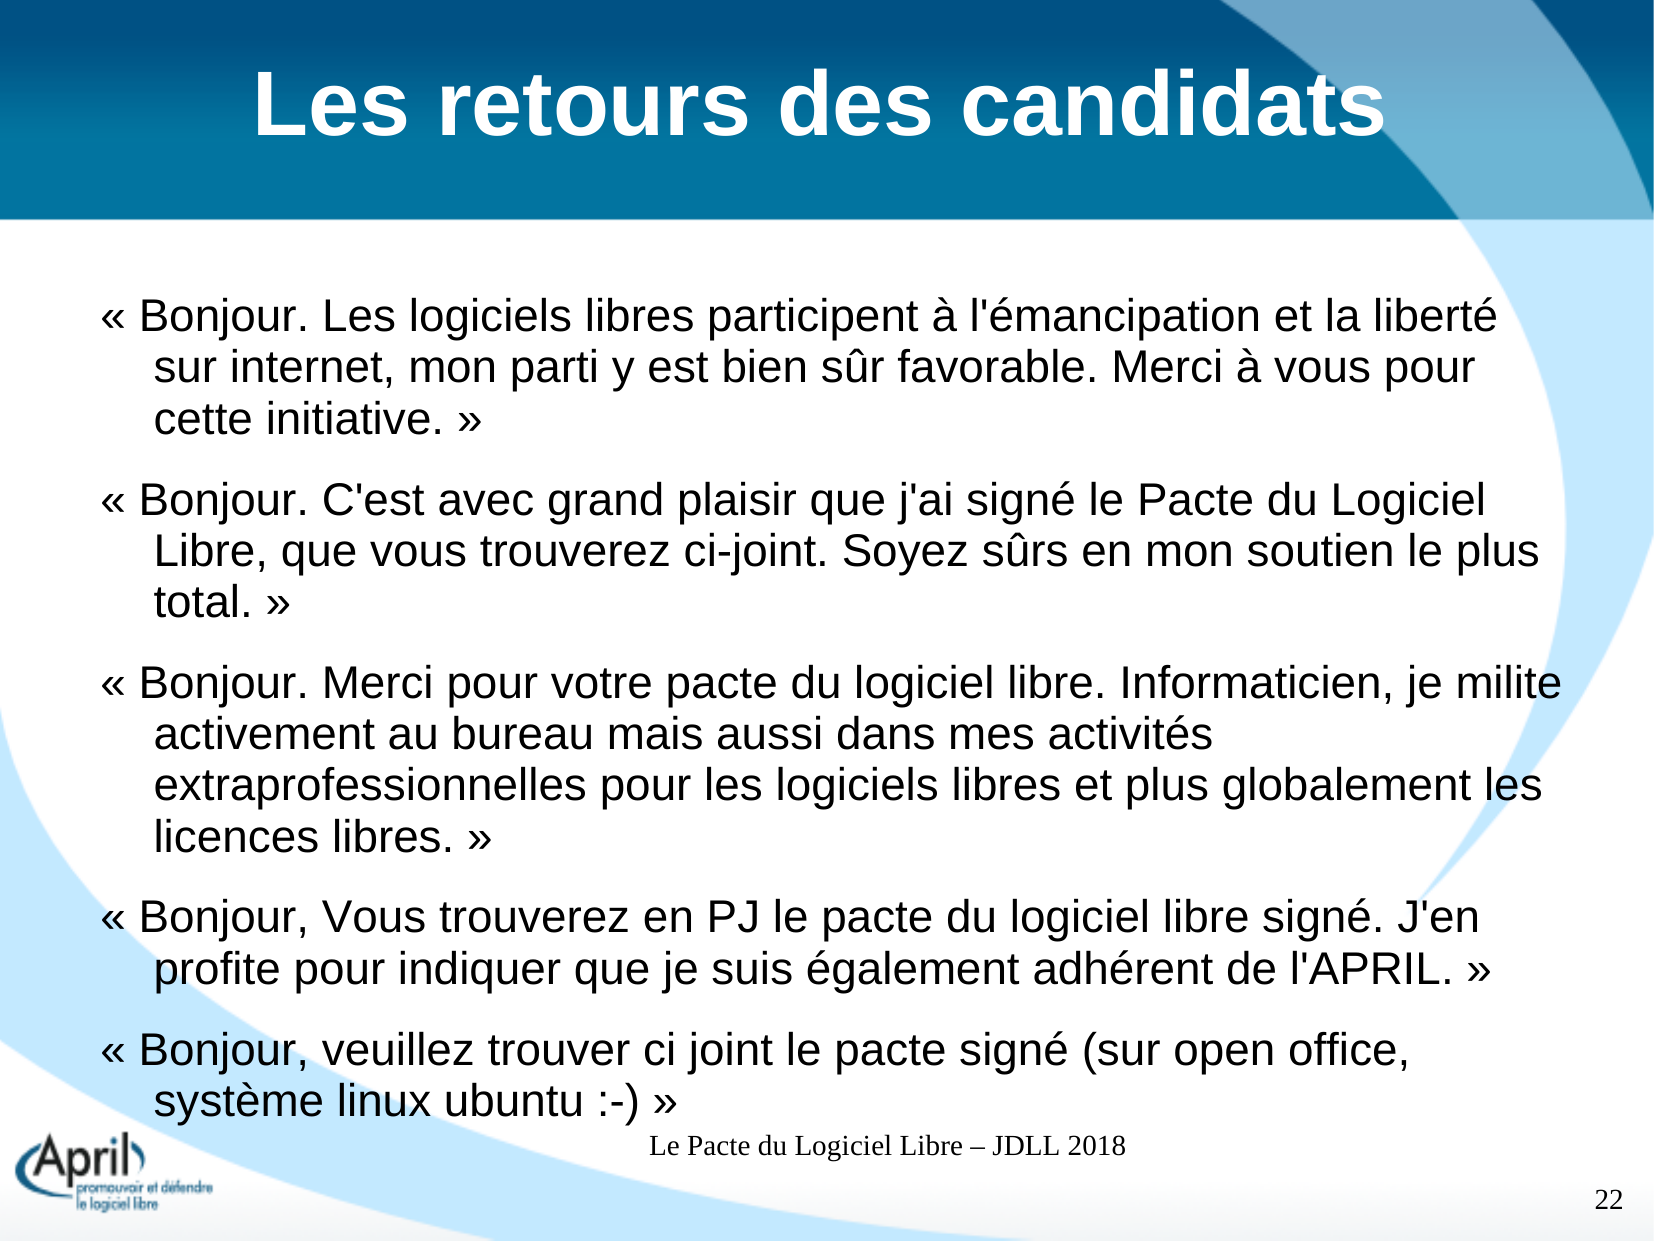

# Les retours des candidats
« Bonjour. Les logiciels libres participent à l'émancipation et la liberté sur internet, mon parti y est bien sûr favorable. Merci à vous pour cette initiative. »
« Bonjour. C'est avec grand plaisir que j'ai signé le Pacte du Logiciel Libre, que vous trouverez ci-joint. Soyez sûrs en mon soutien le plus total. »
« Bonjour. Merci pour votre pacte du logiciel libre. Informaticien, je milite activement au bureau mais aussi dans mes activités extraprofessionnelles pour les logiciels libres et plus globalement les licences libres. »
« Bonjour, Vous trouverez en PJ le pacte du logiciel libre signé. J'en profite pour indiquer que je suis également adhérent de l'APRIL. »
« Bonjour, veuillez trouver ci joint le pacte signé (sur open office, système linux ubuntu :-) »
Le Pacte du Logiciel Libre – JDLL 2018
22